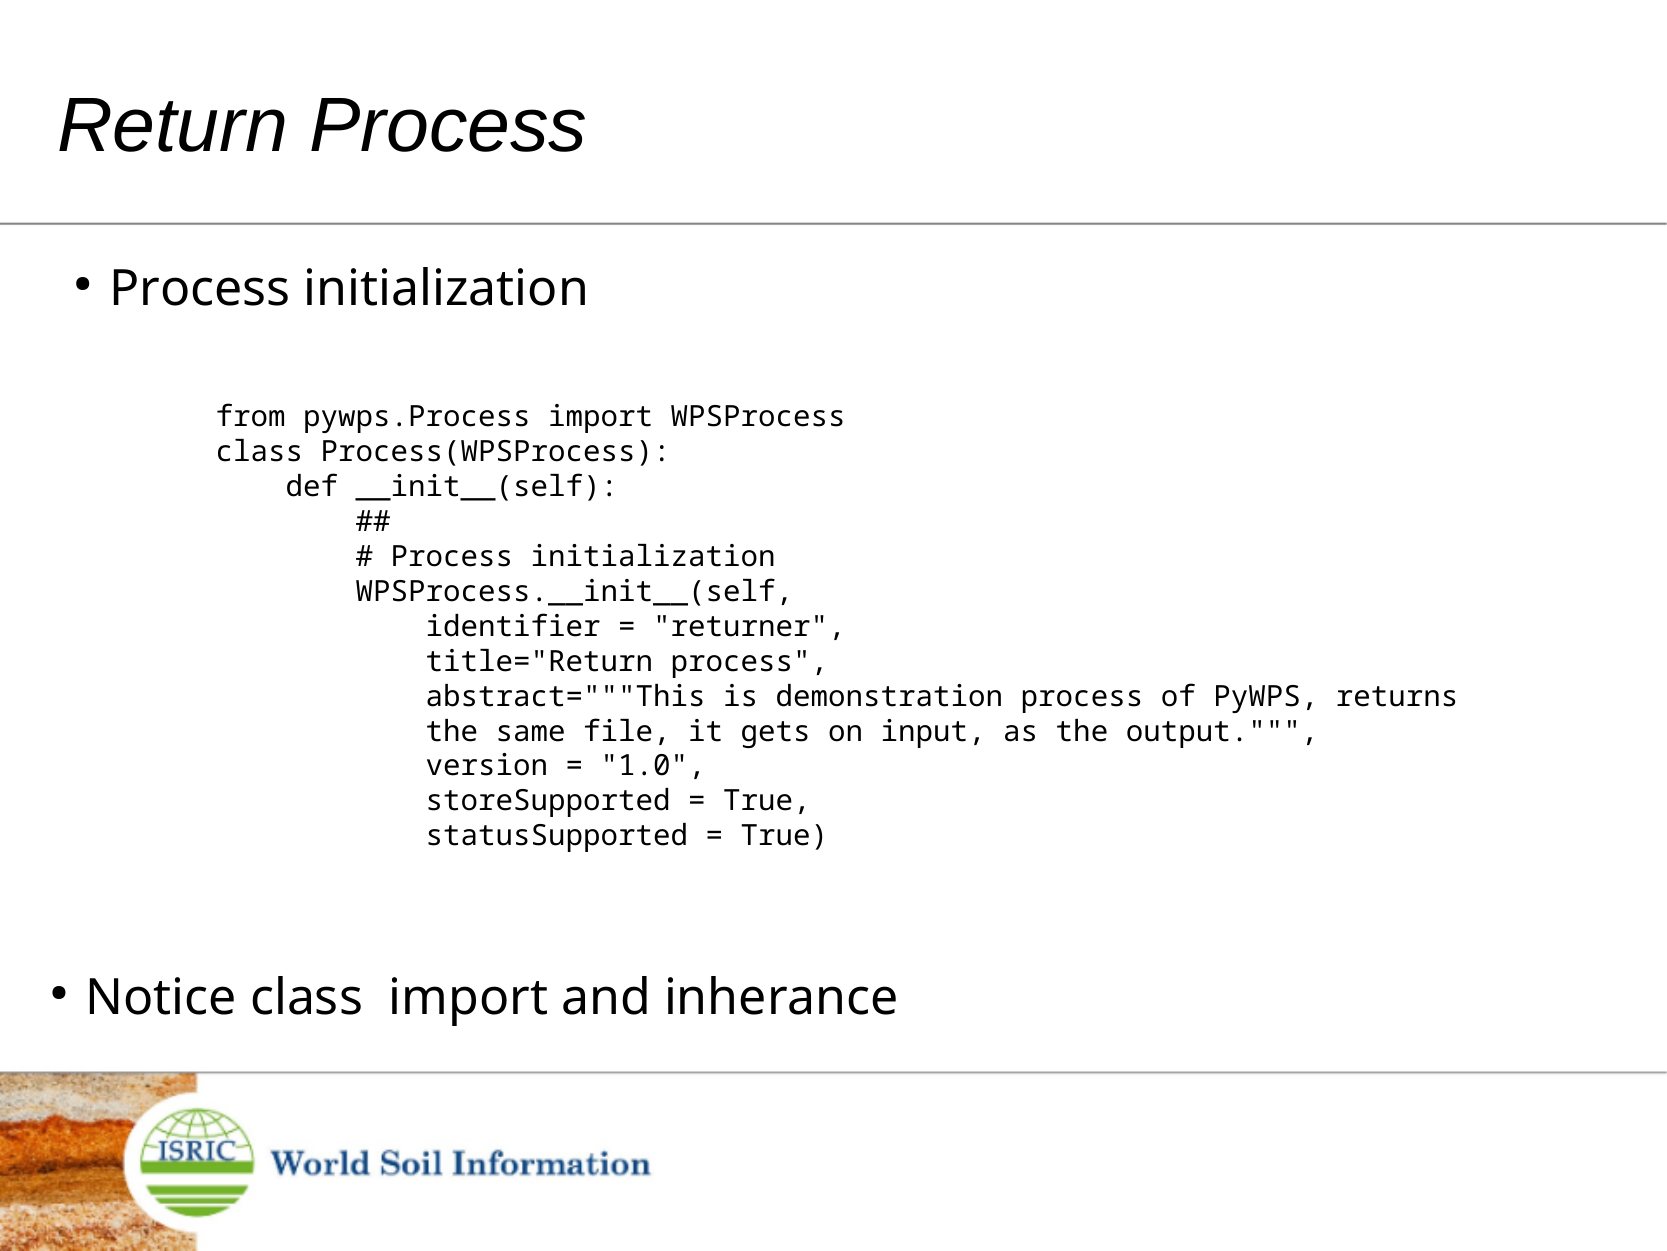

Return Process
Process initialization
from pywps.Process import WPSProcess
class Process(WPSProcess):
 def __init__(self):
 ##
 # Process initialization
 WPSProcess.__init__(self,
 identifier = "returner",
 title="Return process",
 abstract="""This is demonstration process of PyWPS, returns
 the same file, it gets on input, as the output.""",
 version = "1.0",
 storeSupported = True,
 statusSupported = True)
Notice class import and inherance
#